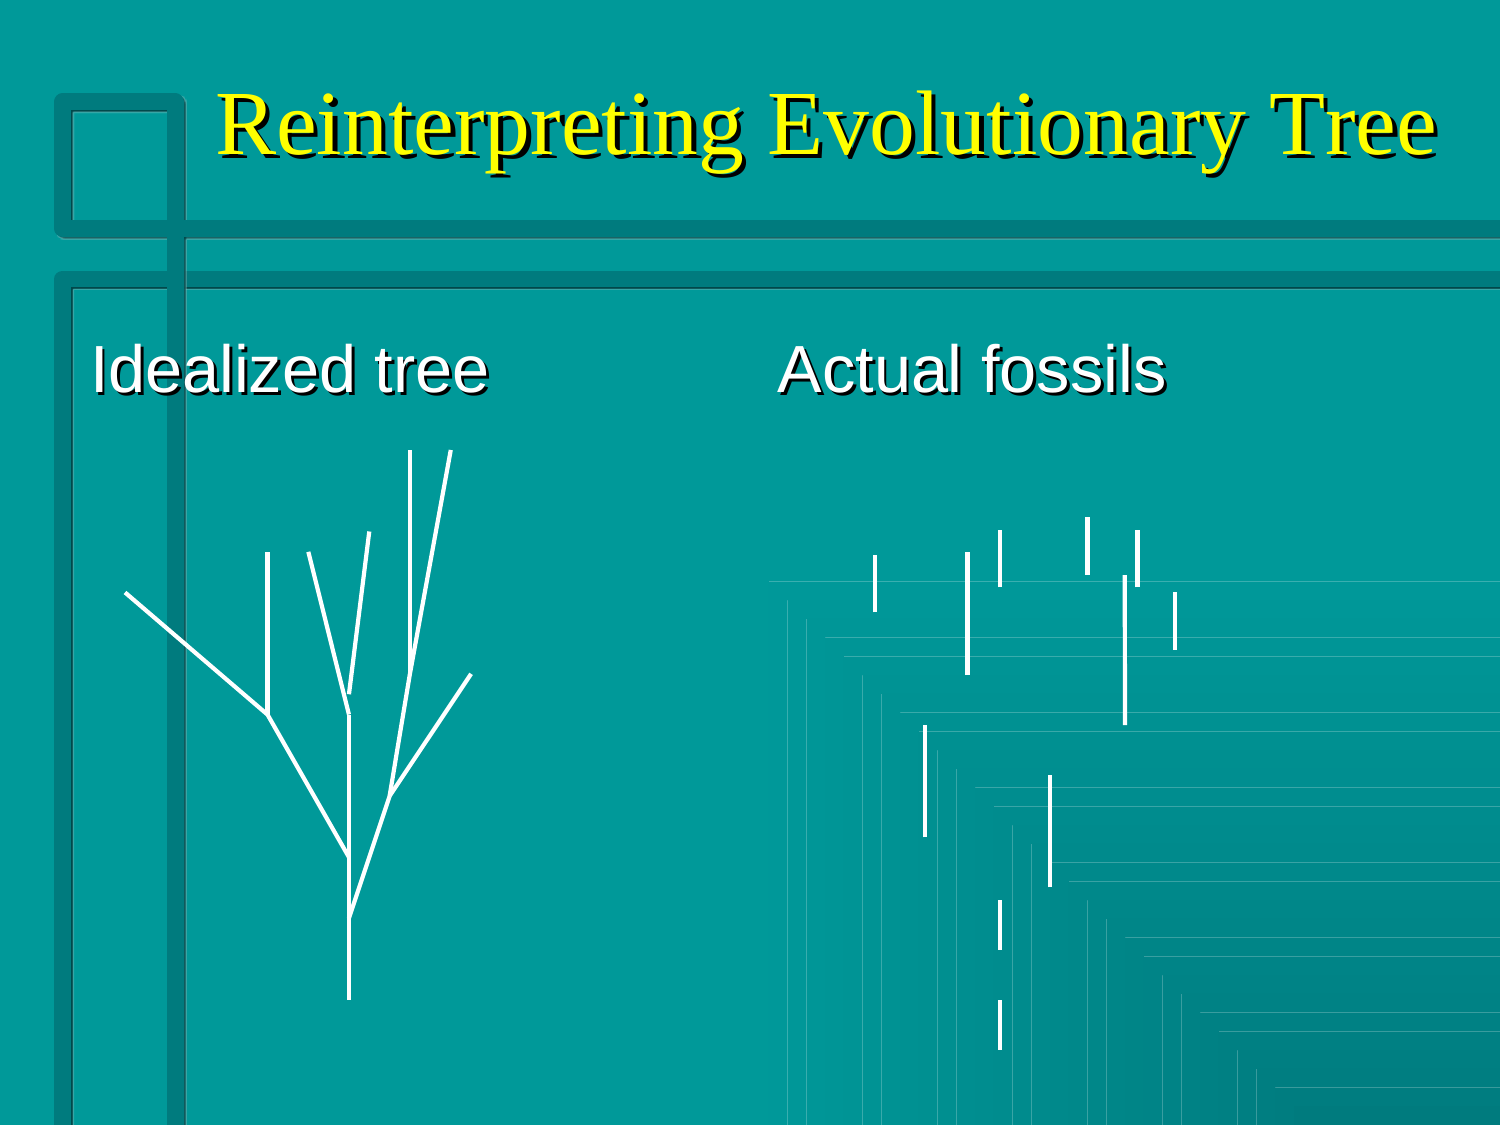

# Reinterpreting Evolutionary Tree
Idealized tree
Actual fossils